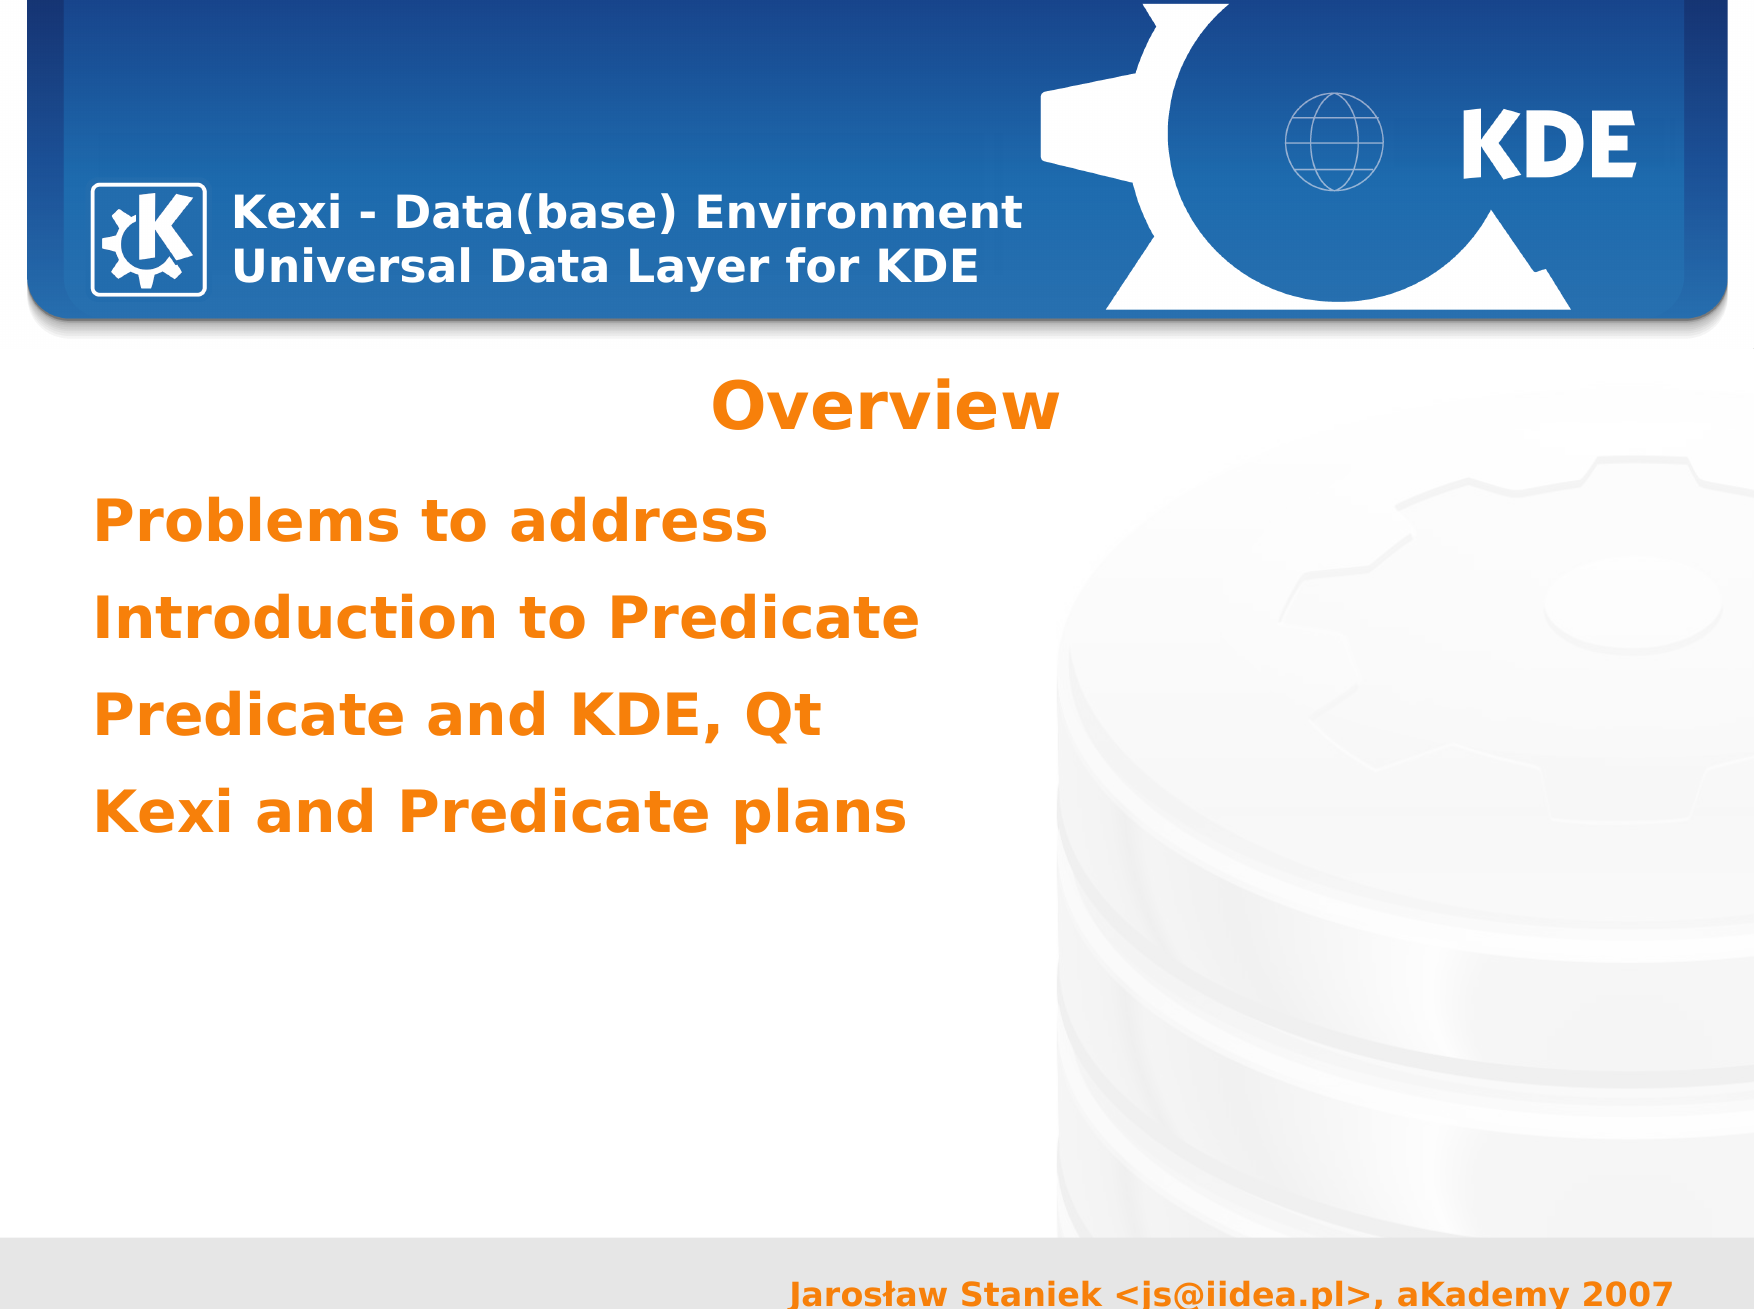

# Overview
Problems to address
Introduction to Predicate
Predicate and KDE, Qt
Kexi and Predicate plans